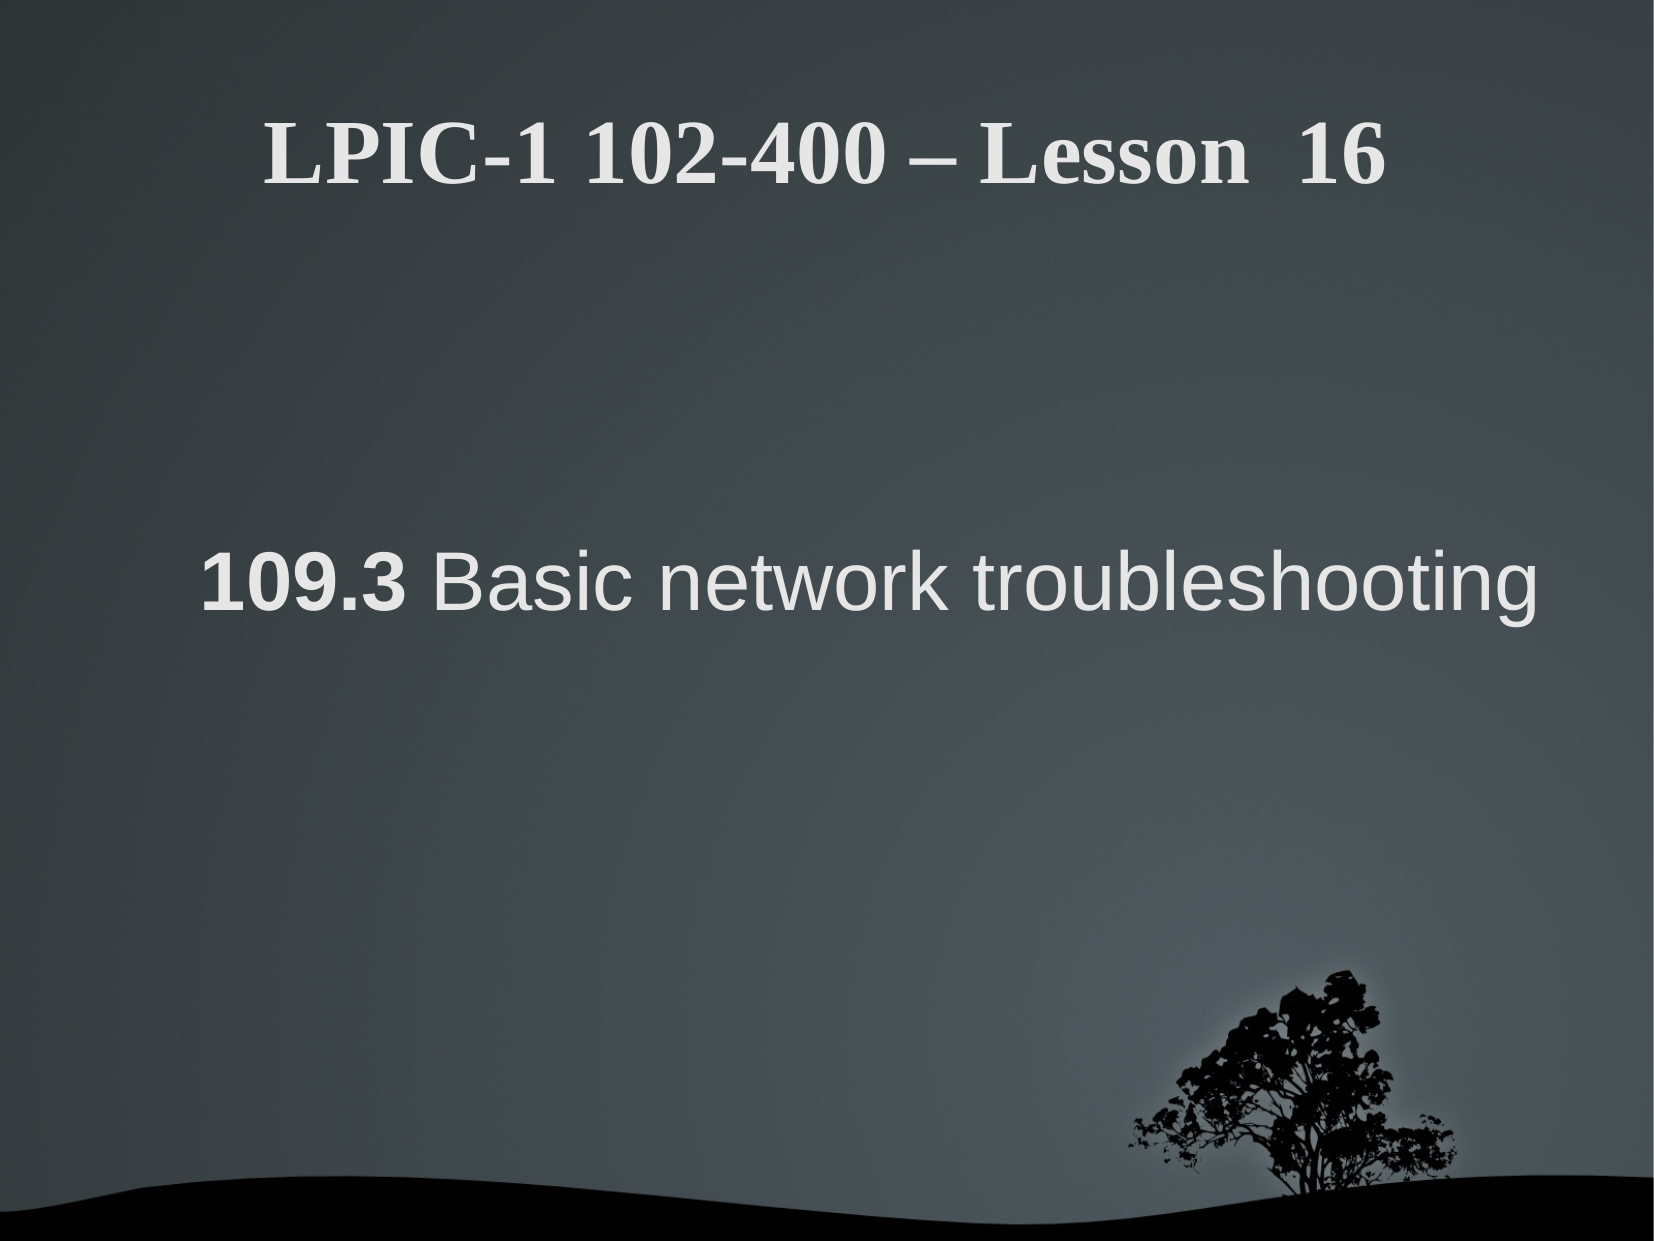

# LPIC-1 102-400 – Lesson 16
109.3 Basic network troubleshooting